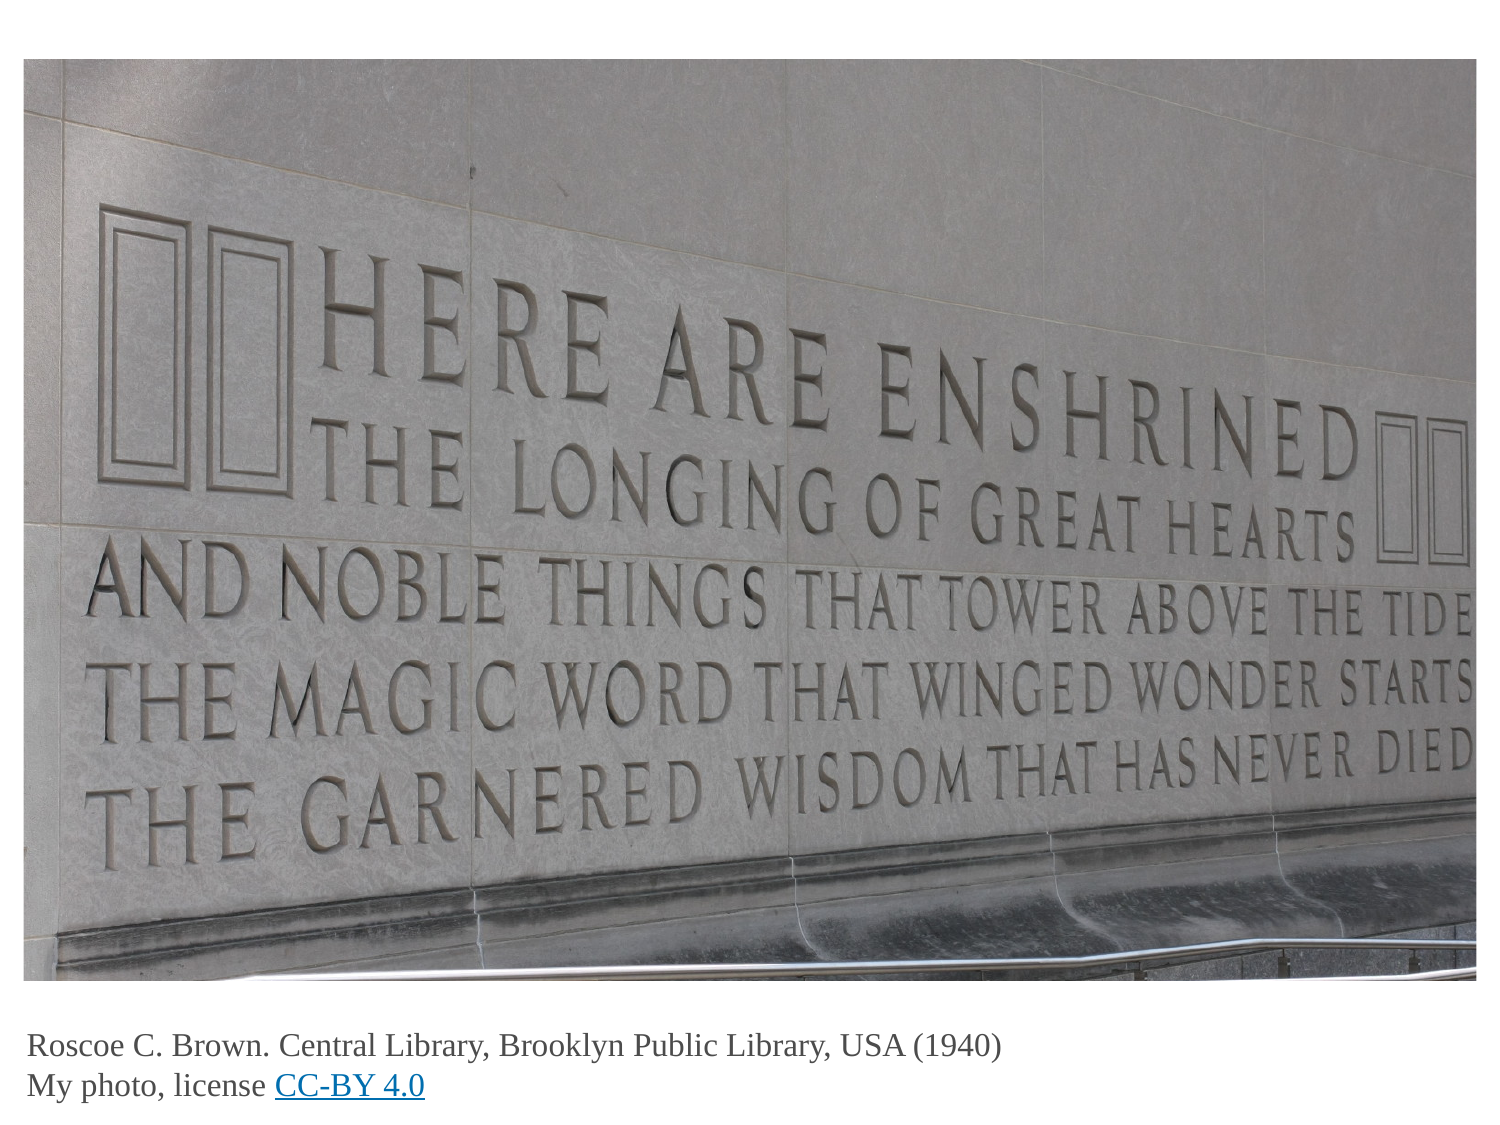

Roscoe C. Brown. Central Library, Brooklyn Public Library, USA (1940)
My photo, license CC-BY 4.0